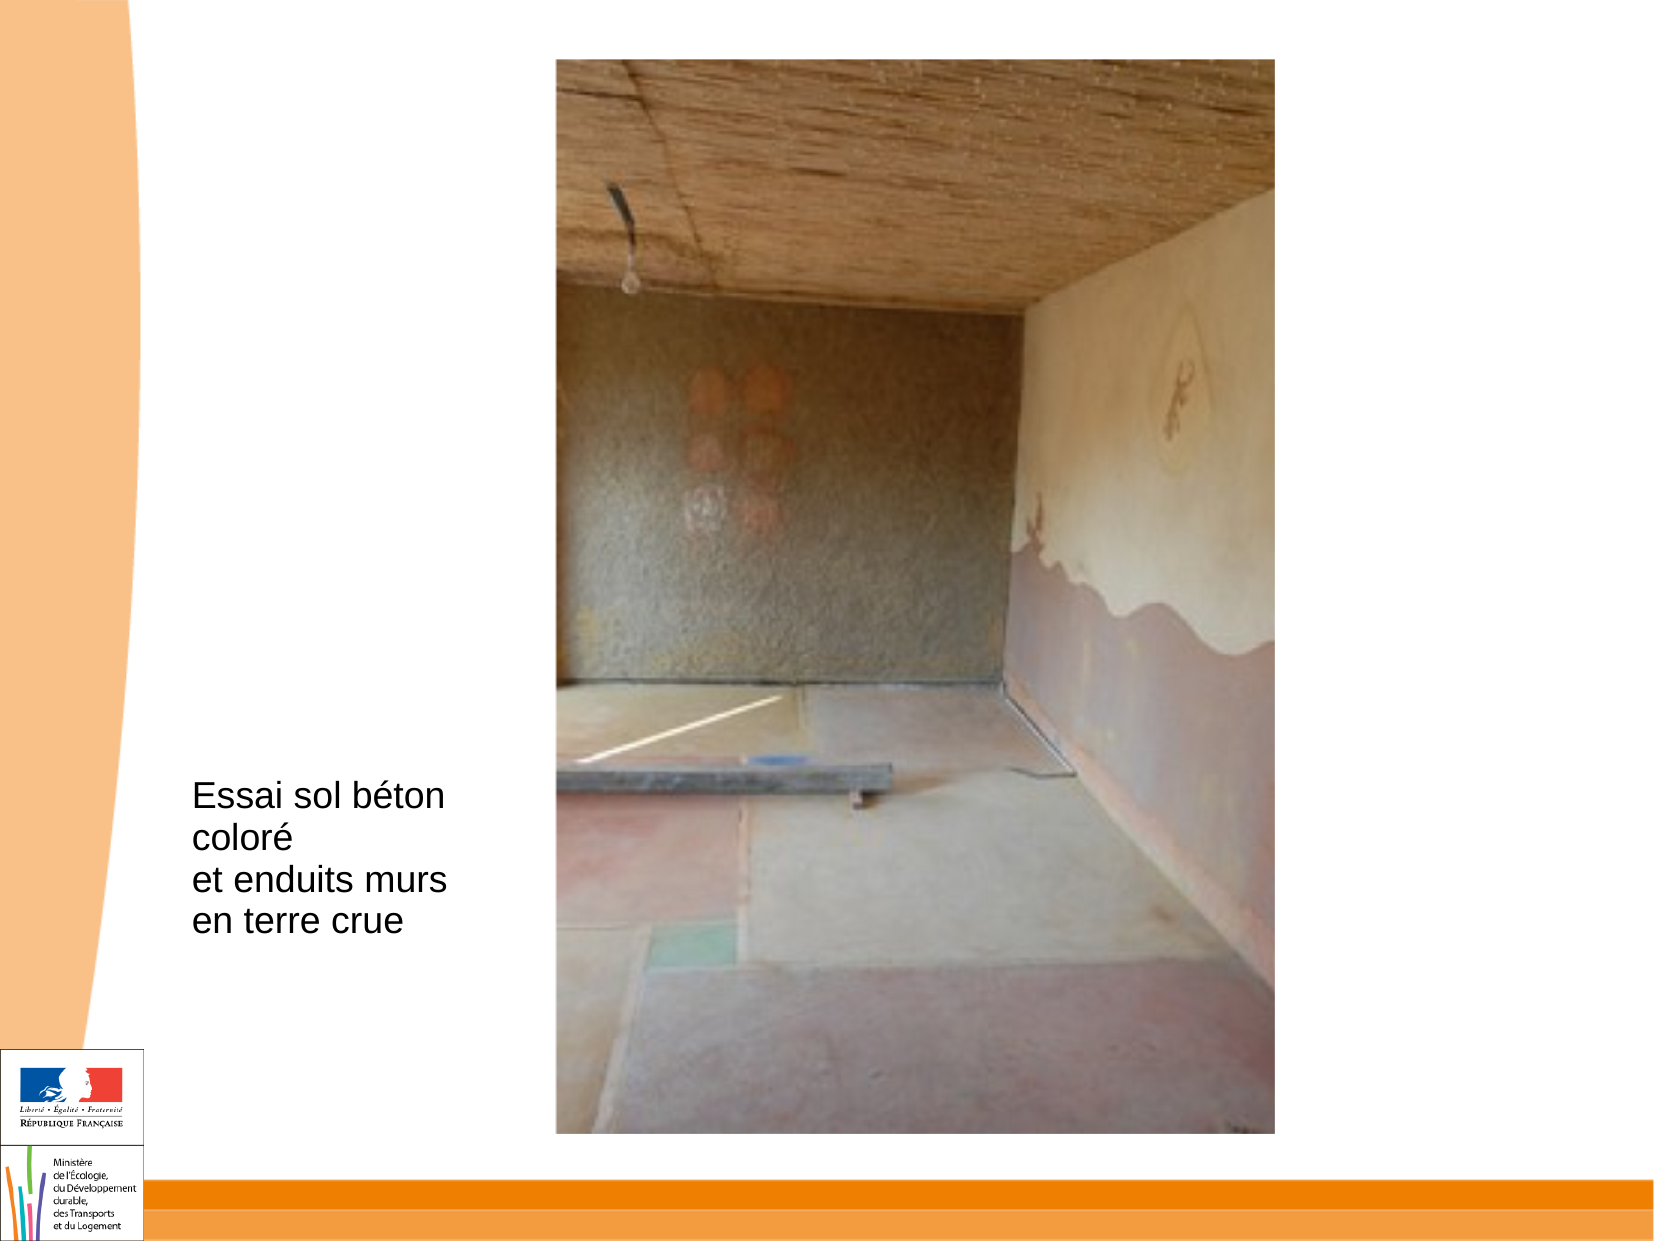

#
Essai sol béton coloré
et enduits murs en terre crue
Sol béton coloré